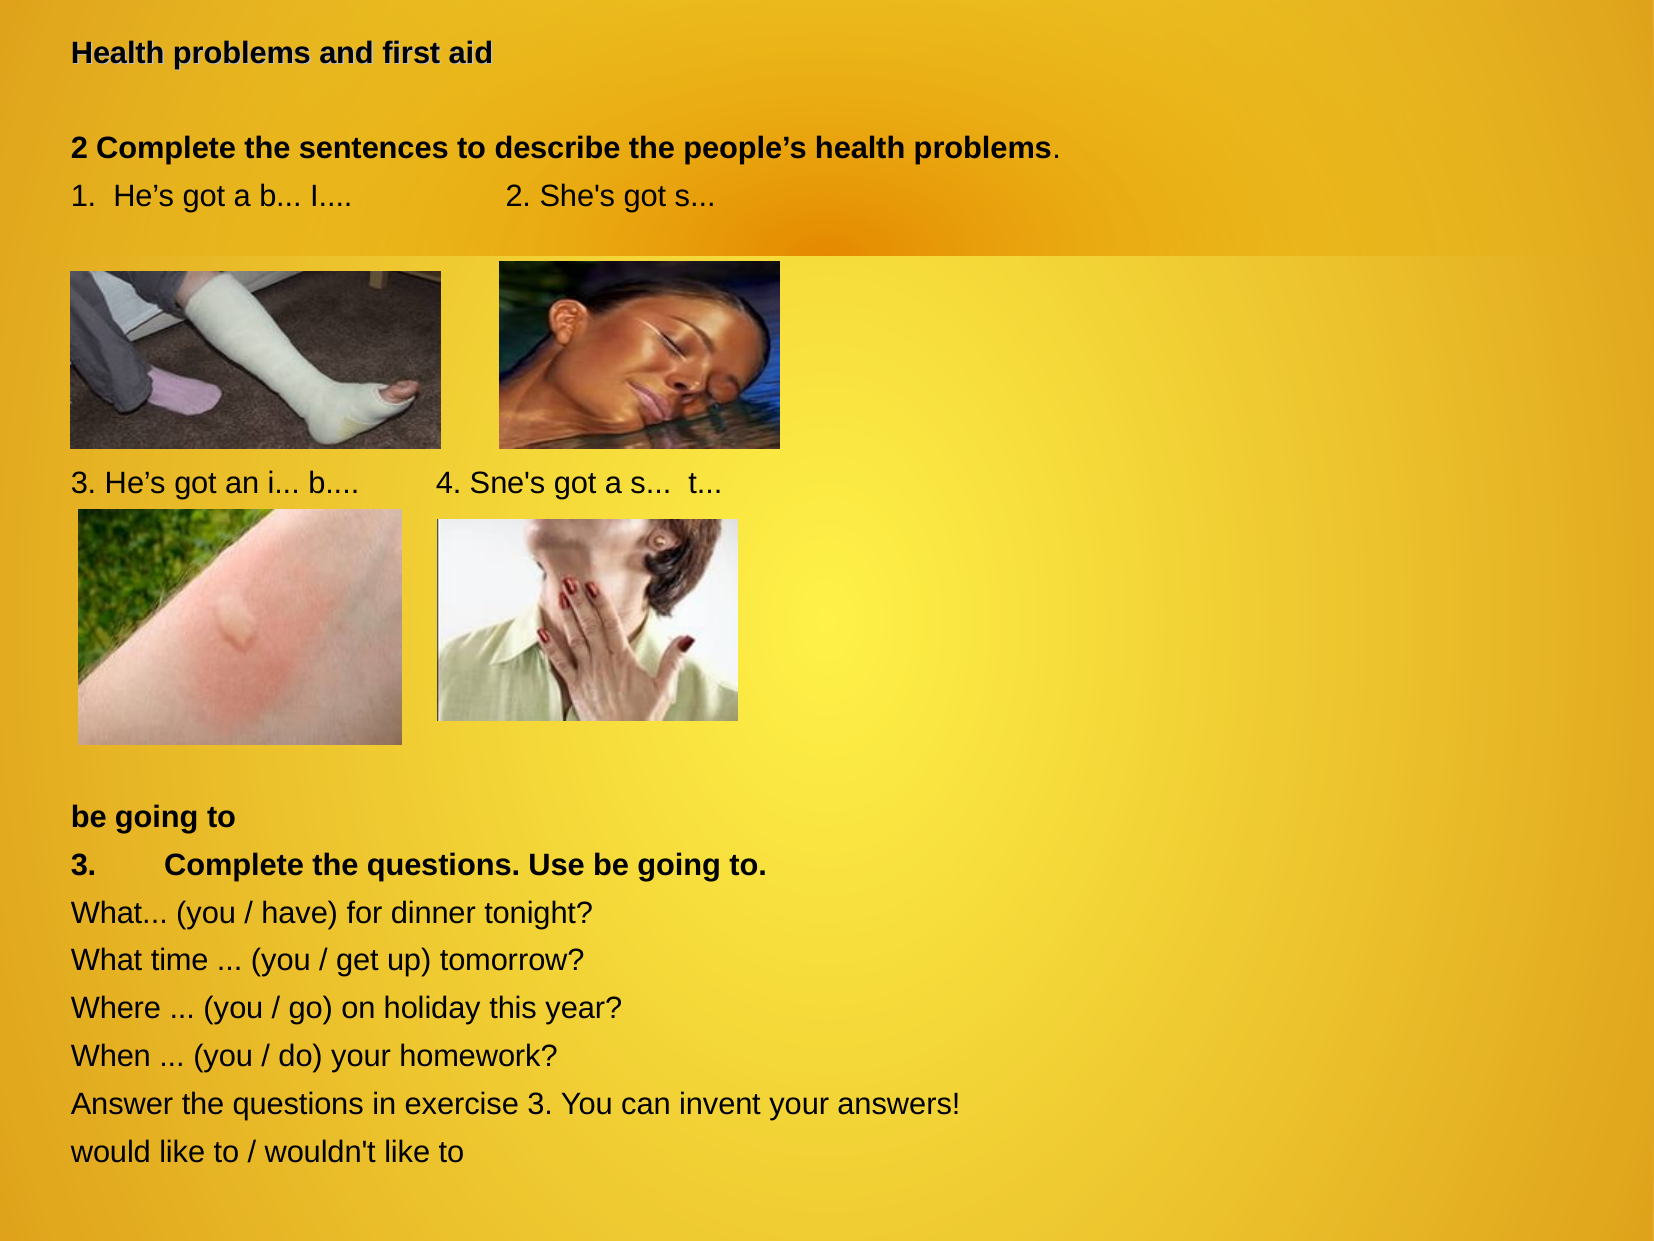

# Health problems and first aid
2 Complete the sentences to describe the people’s health problems.
1. He’s got a b... I.... 2. She's got s...
3. He’s got an i... b.... 4. Sne's got a s... t...
be going to
3. Complete the questions. Use be going to.
What... (you / have) for dinner tonight?
What time ... (you / get up) tomorrow?
Where ... (you / go) on holiday this year?
When ... (you / do) your homework?
Answer the questions in exercise 3. You can invent your answers!
would like to / wouldn't like to